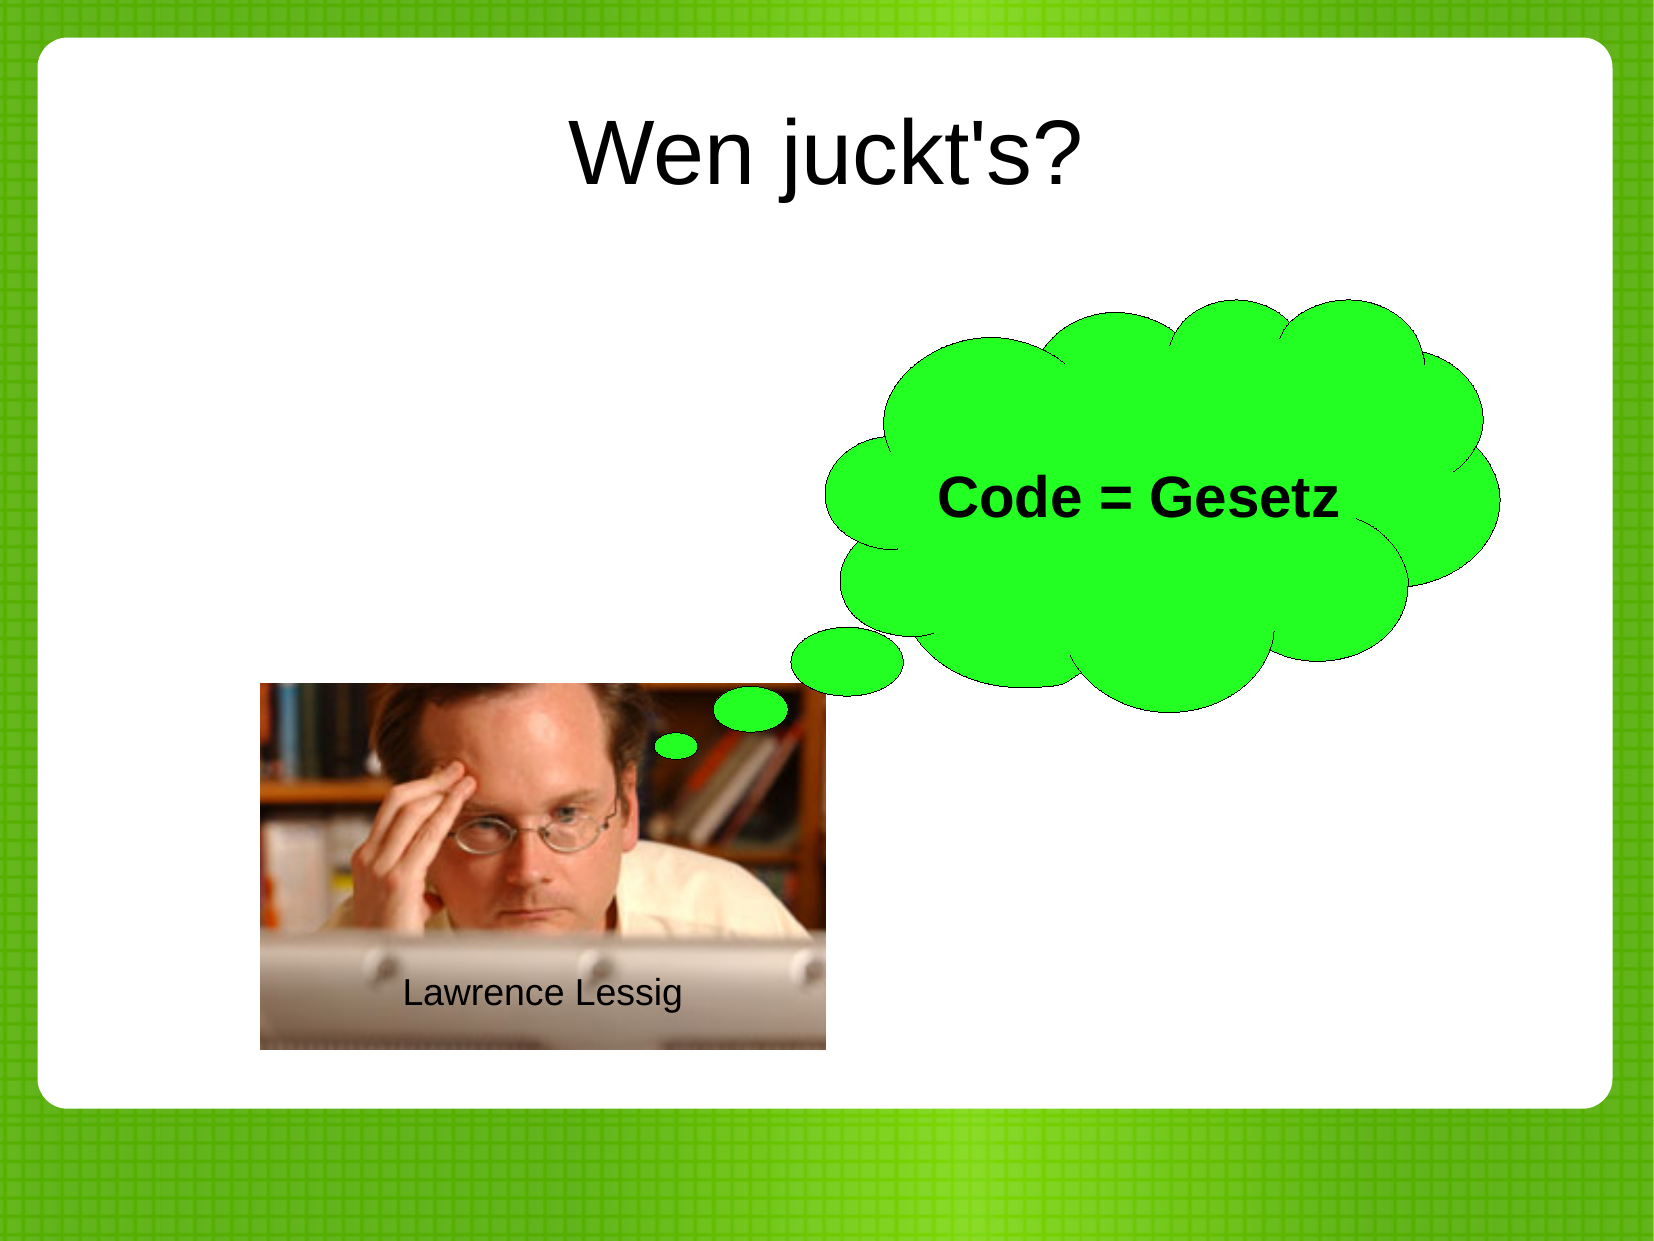

# Wen juckt's?
Code = Gesetz
Lawrence Lessig